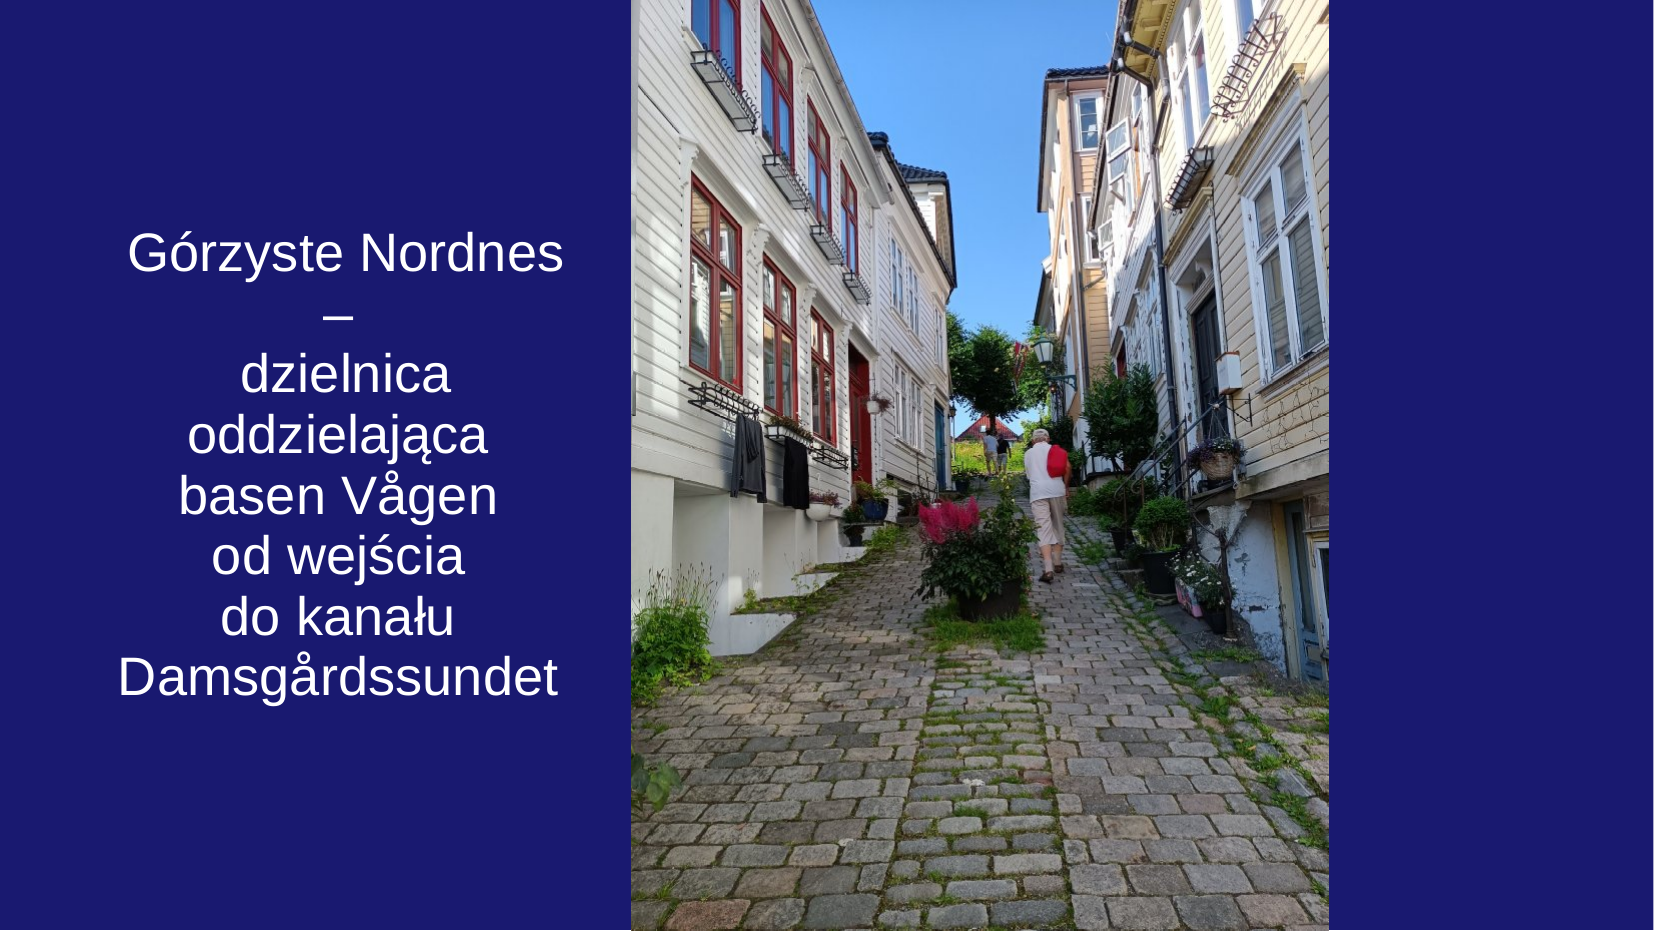

Górzyste Nordnes
–
dzielnica
oddzielająca
basen Vågen
od wejścia
do kanału
Damsgårdssundet